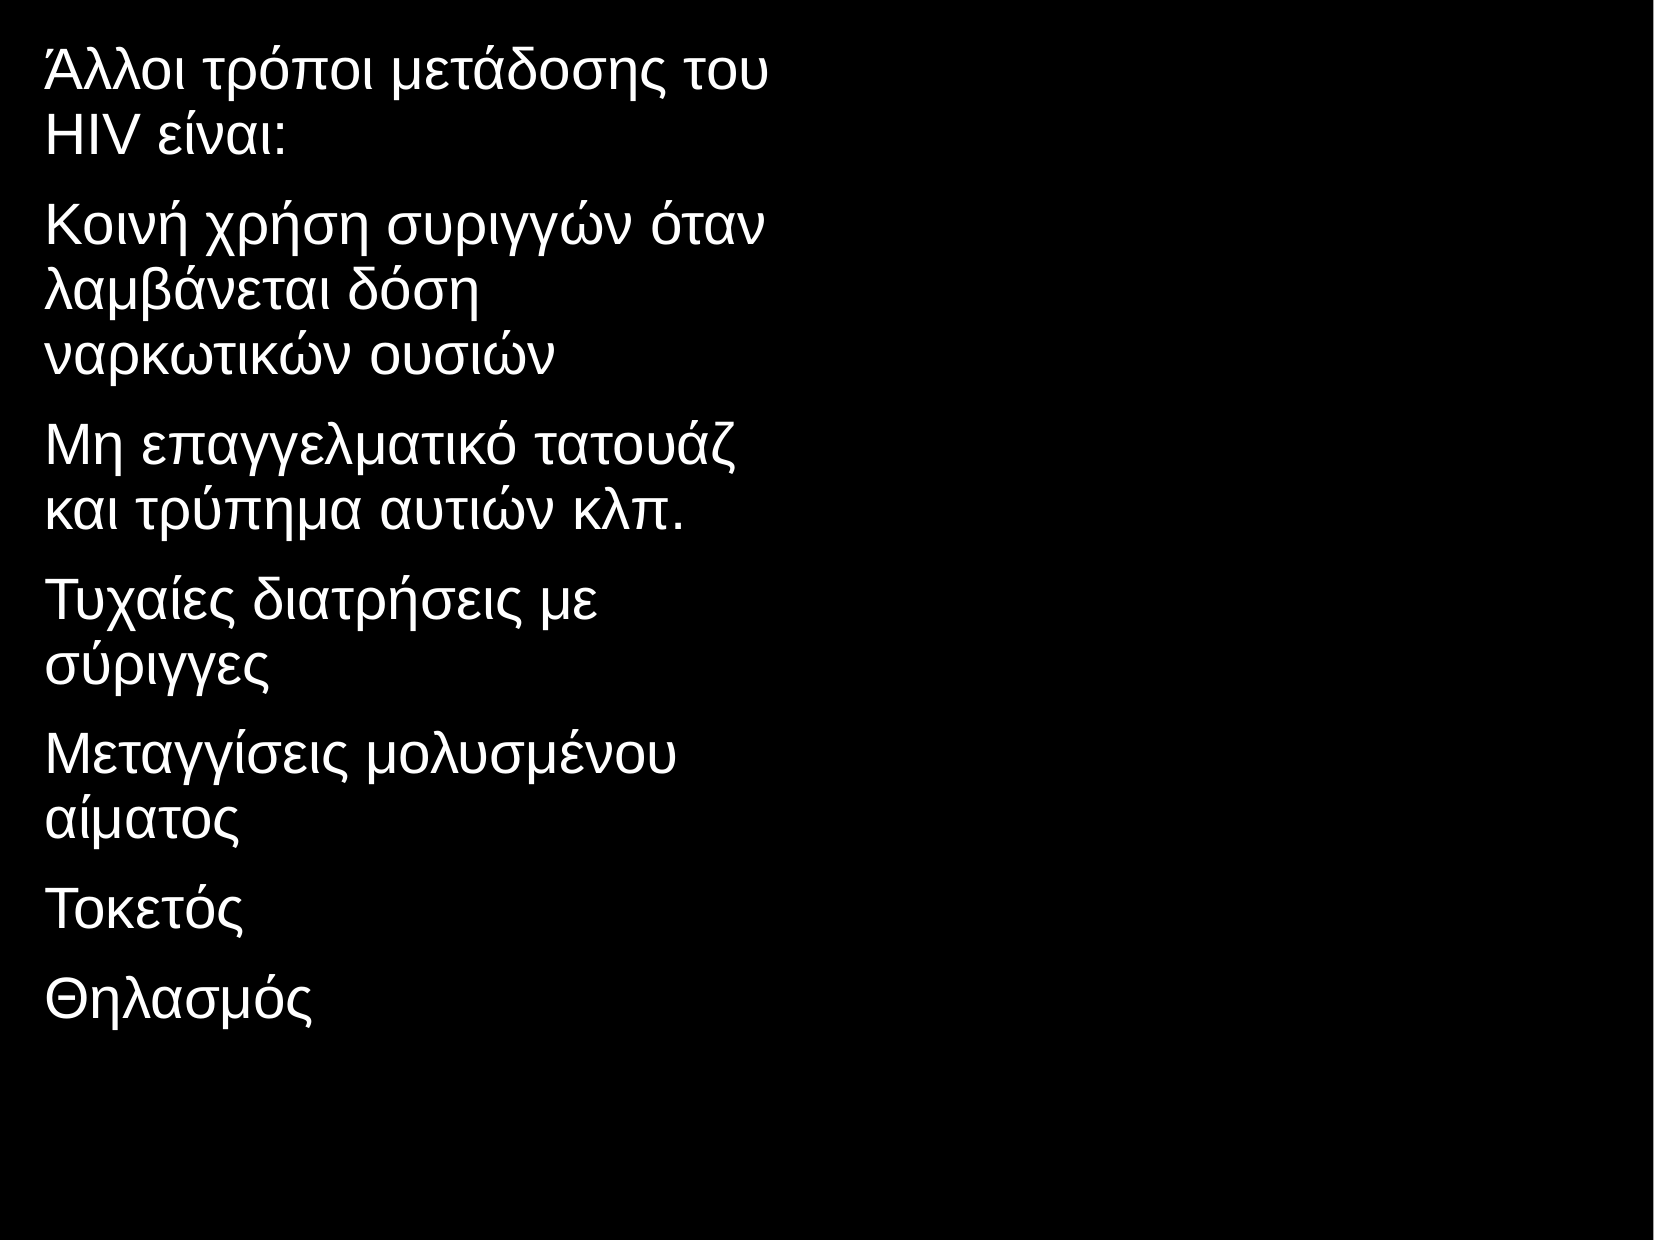

Άλλοι τρόποι μετάδοσης του HIV είναι:
Κοινή χρήση συριγγών όταν λαμβάνεται δόση ναρκωτικών ουσιών
Μη επαγγελματικό τατουάζ και τρύπημα αυτιών κλπ.
Τυχαίες διατρήσεις με σύριγγες
Μεταγγίσεις μολυσμένου αίματος
Τοκετός
Θηλασμός